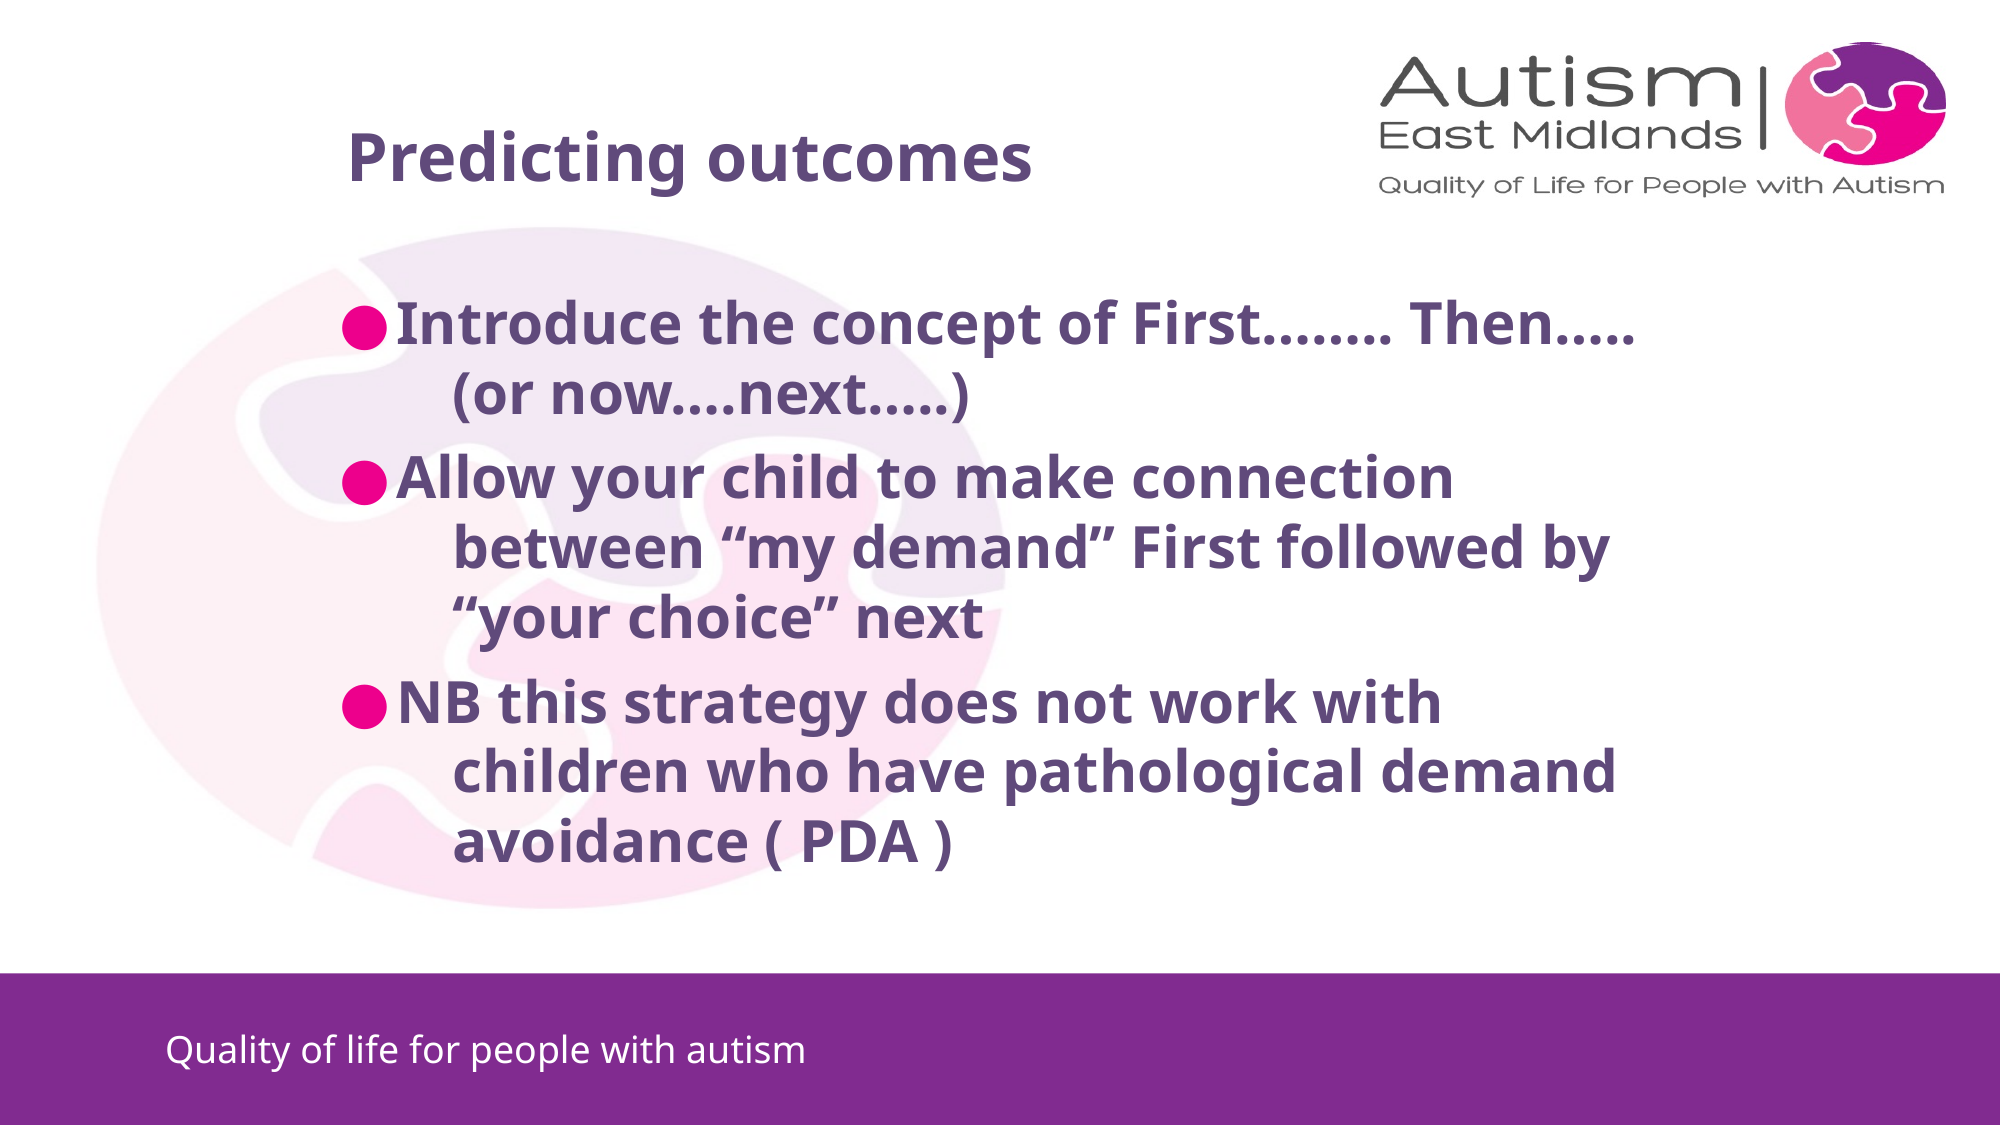

# Predicting outcomes
Introduce the concept of First…….. Then….. (or now….next…..)
Allow your child to make connection between “my demand” First followed by “your choice” next
NB this strategy does not work with children who have pathological demand avoidance ( PDA )